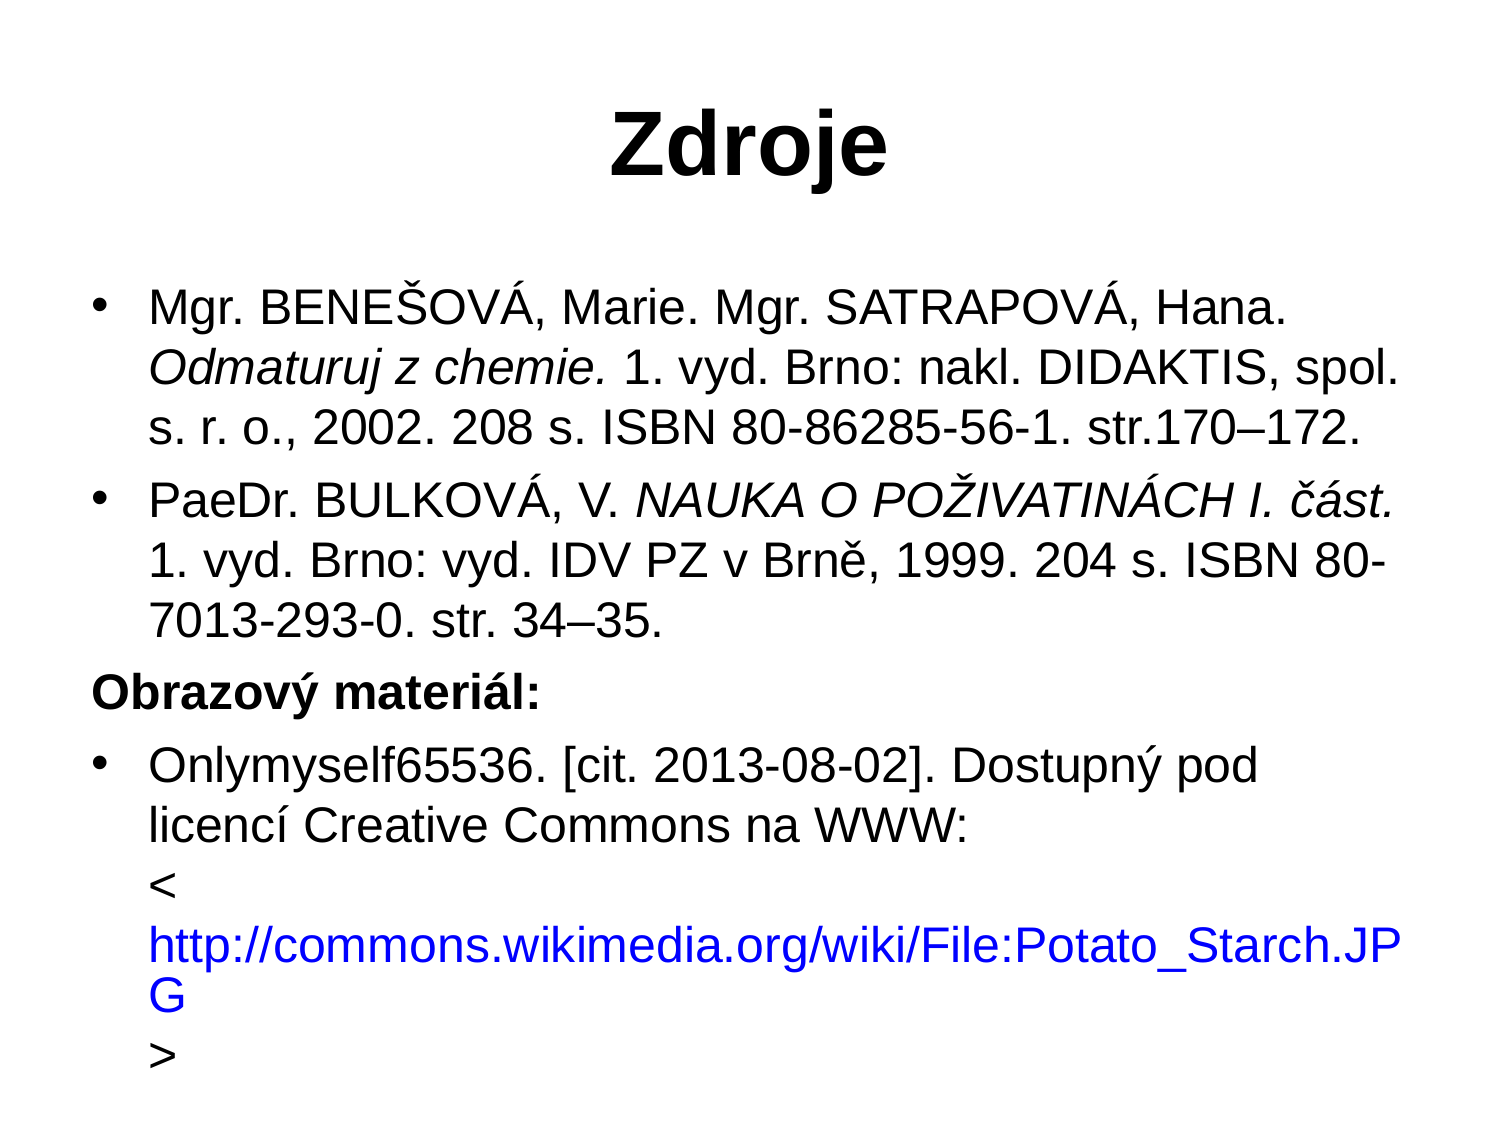

Zdroje
# Mgr. BENEŠOVÁ, Marie. Mgr. SATRAPOVÁ, Hana. Odmaturuj z chemie. 1. vyd. Brno: nakl. DIDAKTIS, spol. s. r. o., 2002. 208 s. ISBN 80-86285-56-1. str.170–172.
PaeDr. BULKOVÁ, V. NAUKA O POŽIVATINÁCH I. část. 1. vyd. Brno: vyd. IDV PZ v Brně, 1999. 204 s. ISBN 80-7013-293-0. str. 34–35.
Obrazový materiál:
Onlymyself65536. [cit. 2013-08-02]. Dostupný pod licencí Creative Commons na WWW:
<http://commons.wikimedia.org/wiki/File:Potato_Starch.JPG>